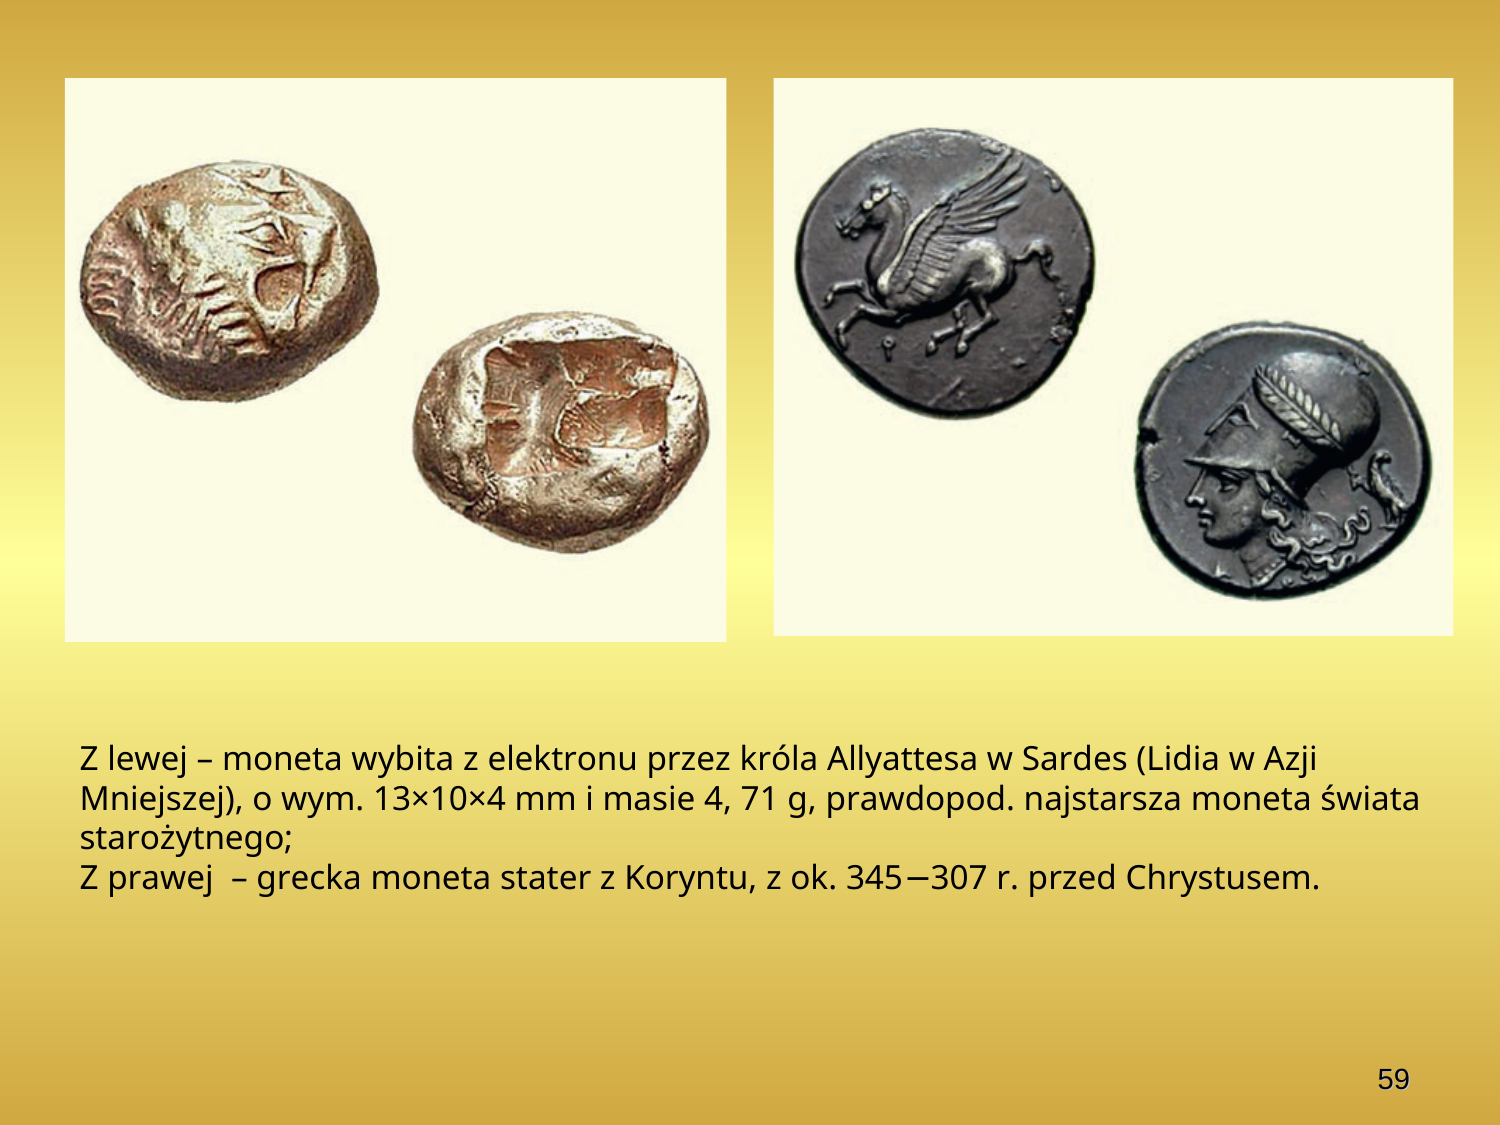

Z lewej – moneta wybita z elektronu przez króla Allyattesa w Sardes (Lidia w Azji Mniejszej), o wym. 13×10×4 mm i masie 4, 71 g, prawdopod. najstarsza moneta świata starożytnego;
Z prawej – grecka moneta stater z Koryntu, z ok. 345−307 r. przed Chrystusem.